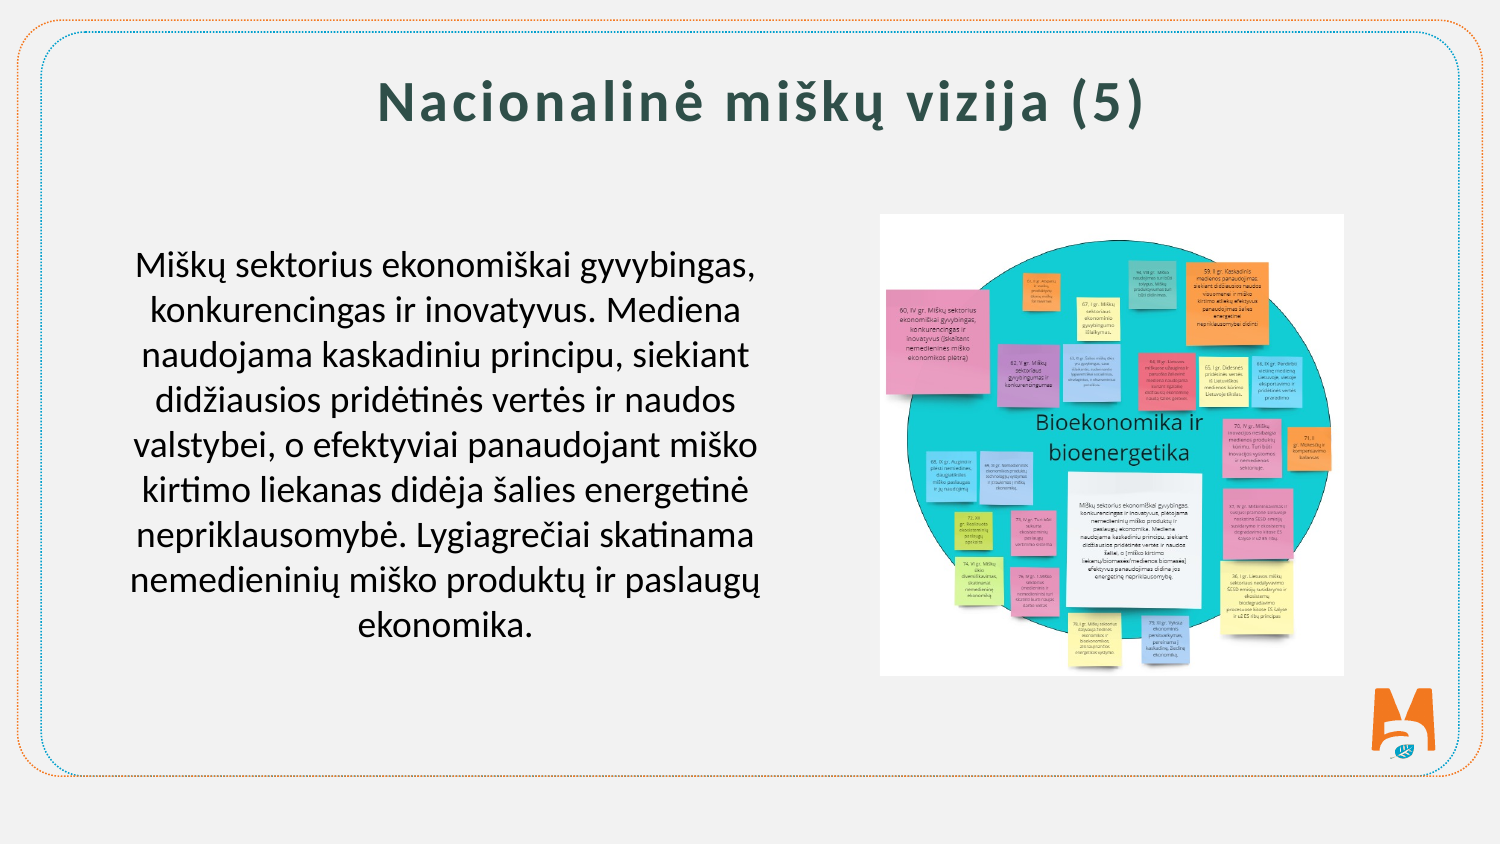

Nacionalinė miškų vizija (5)
Miškų sektorius ekonomiškai gyvybingas, konkurencingas ir inovatyvus. Mediena naudojama kaskadiniu principu, siekiant didžiausios pridėtinės vertės ir naudos valstybei, o efektyviai panaudojant miško kirtimo liekanas didėja šalies energetinė nepriklausomybė. Lygiagrečiai skatinama nemedieninių miško produktų ir paslaugų ekonomika.